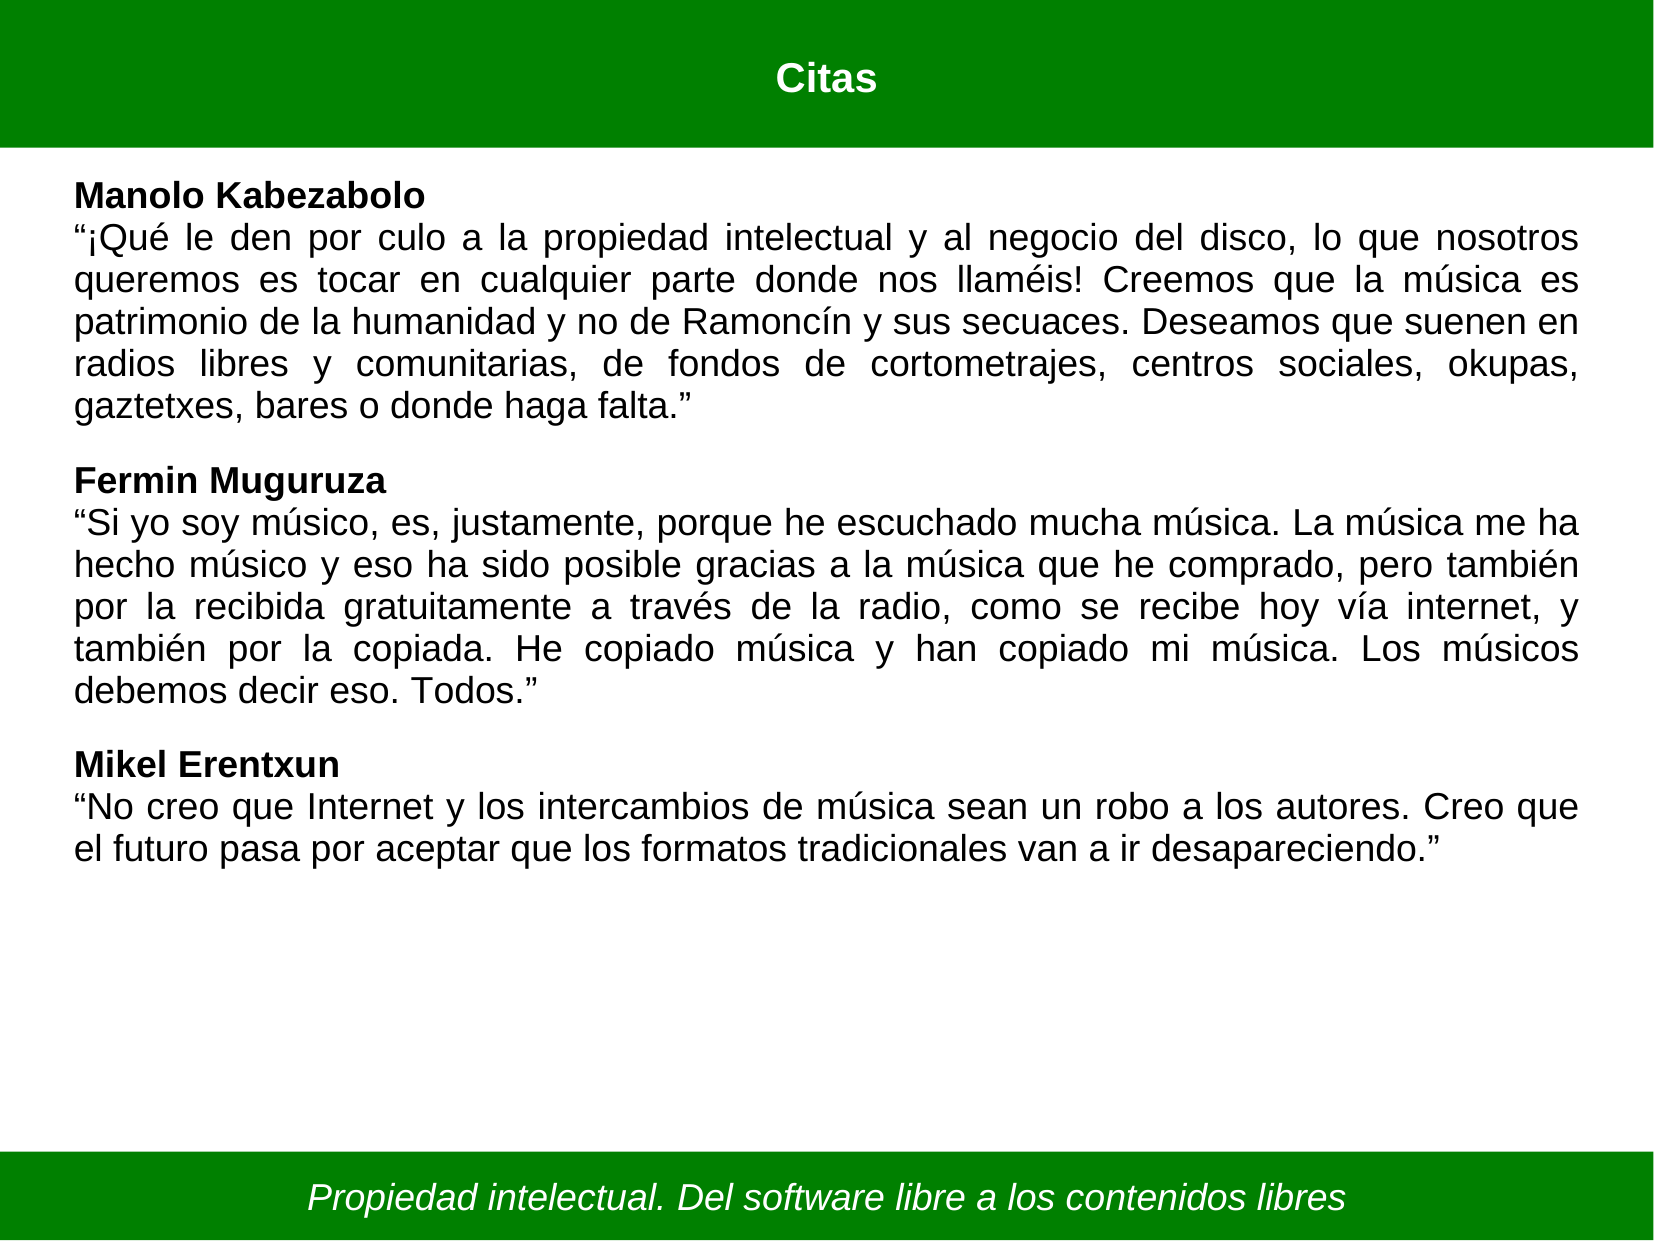

Citas
Manolo Kabezabolo
“¡Qué le den por culo a la propiedad intelectual y al negocio del disco, lo que nosotros queremos es tocar en cualquier parte donde nos llaméis! Creemos que la música es patrimonio de la humanidad y no de Ramoncín y sus secuaces. Deseamos que suenen en radios libres y comunitarias, de fondos de cortometrajes, centros sociales, okupas, gaztetxes, bares o donde haga falta.”
Fermin Muguruza
“Si yo soy músico, es, justamente, porque he escuchado mucha música. La música me ha hecho músico y eso ha sido posible gracias a la música que he comprado, pero también por la recibida gratuitamente a través de la radio, como se recibe hoy vía internet, y también por la copiada. He copiado música y han copiado mi música. Los músicos debemos decir eso. Todos.”
Mikel Erentxun
“No creo que Internet y los intercambios de música sean un robo a los autores. Creo que el futuro pasa por aceptar que los formatos tradicionales van a ir desapareciendo.”
Propiedad intelectual. Del software libre a los contenidos libres